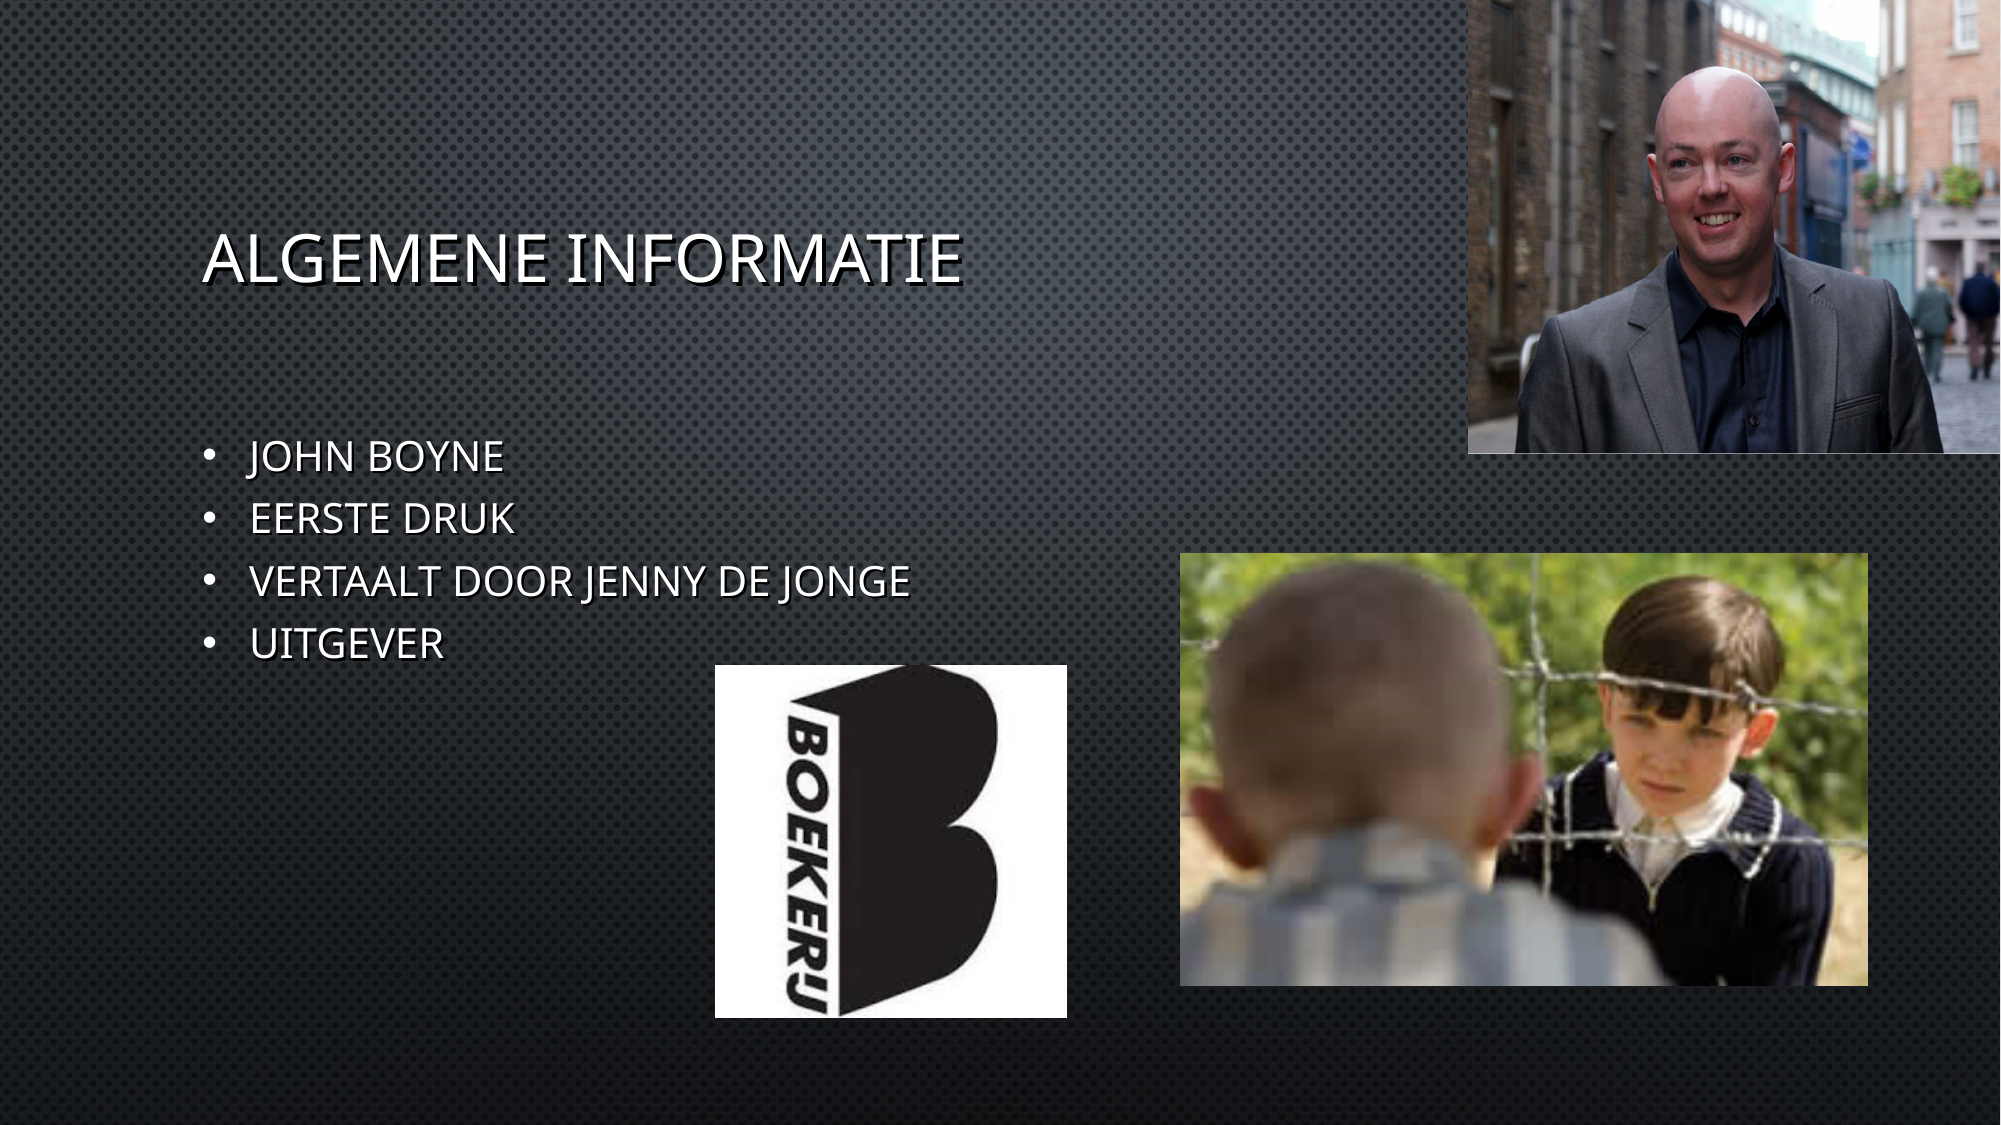

# Algemene informatie
John Boyne
Eerste druk
Vertaalt door jenny de jonge
Uitgever